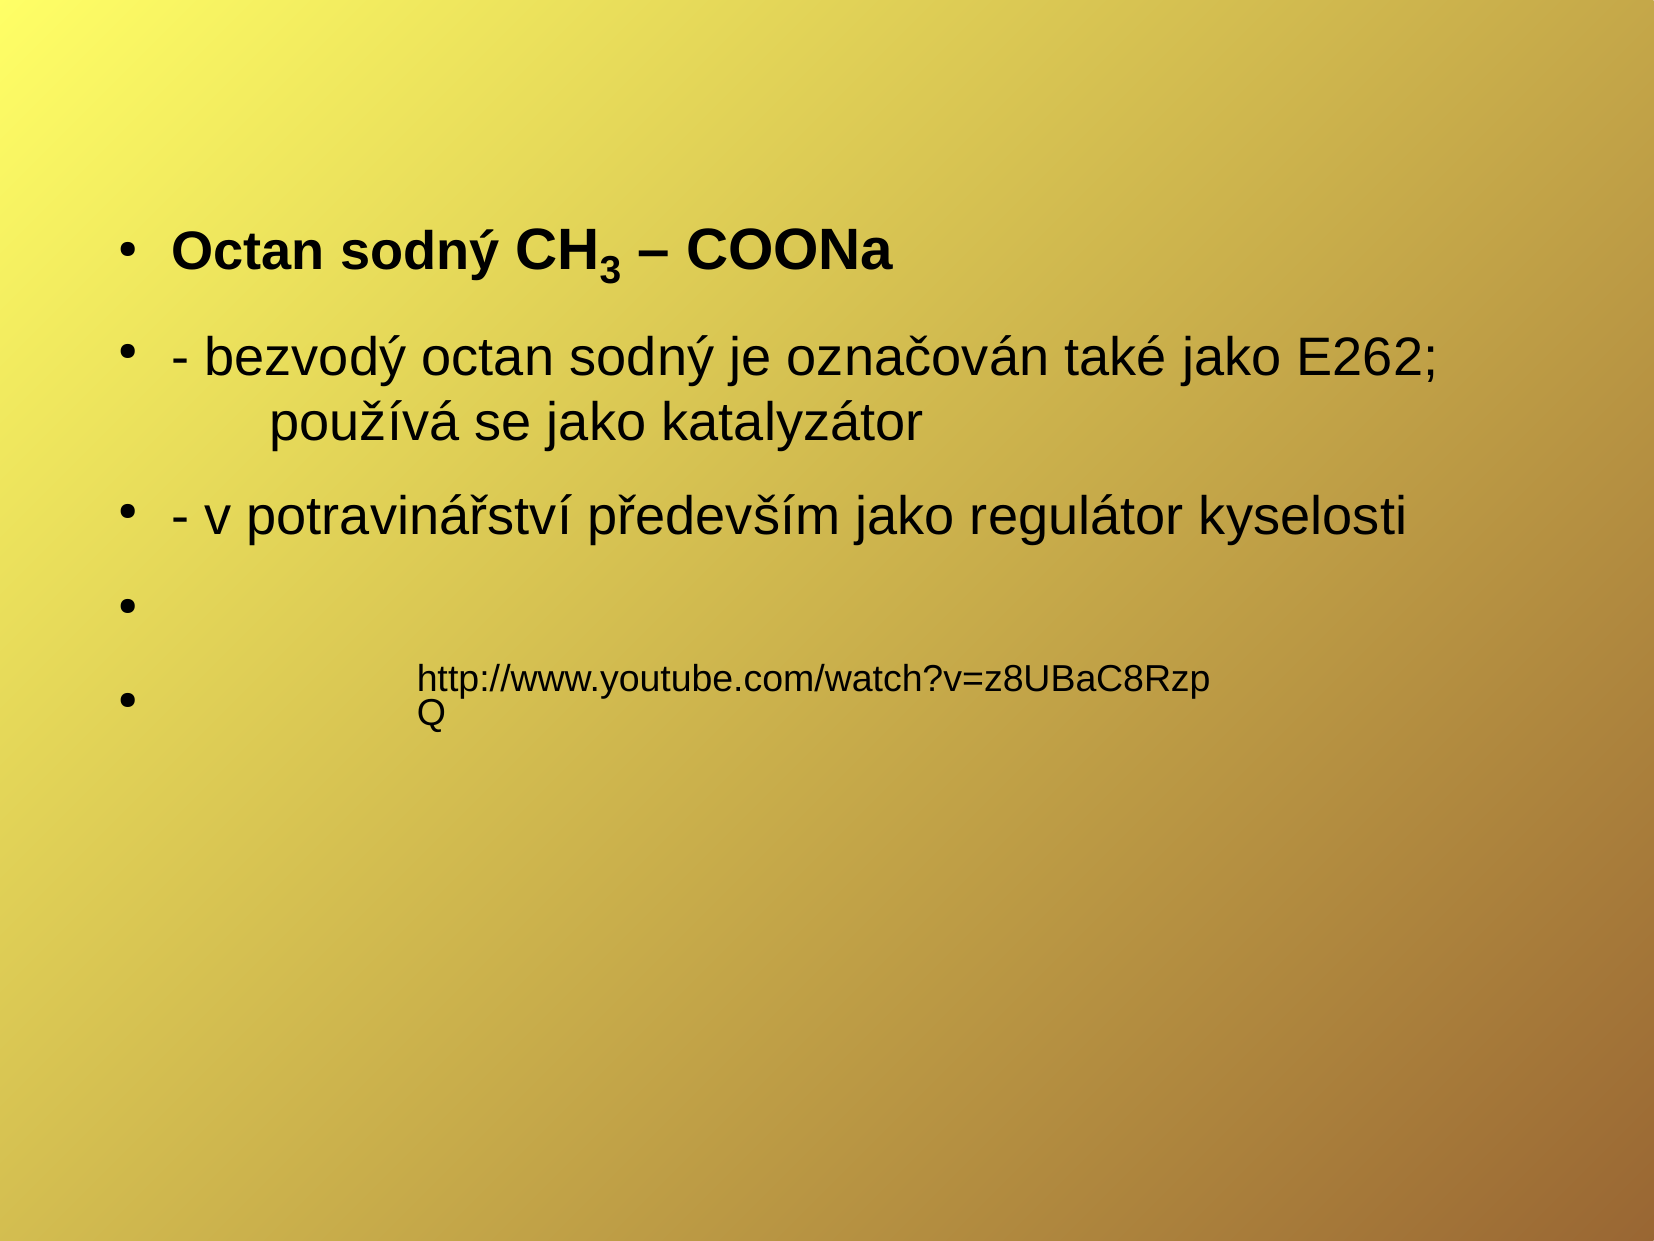

# Octan sodný CH3 – COONa
- bezvodý octan sodný je označován také jako E262; používá se jako katalyzátor
- v potravinářství především jako regulátor kyselosti
http://www.youtube.com/watch?v=z8UBaC8RzpQ